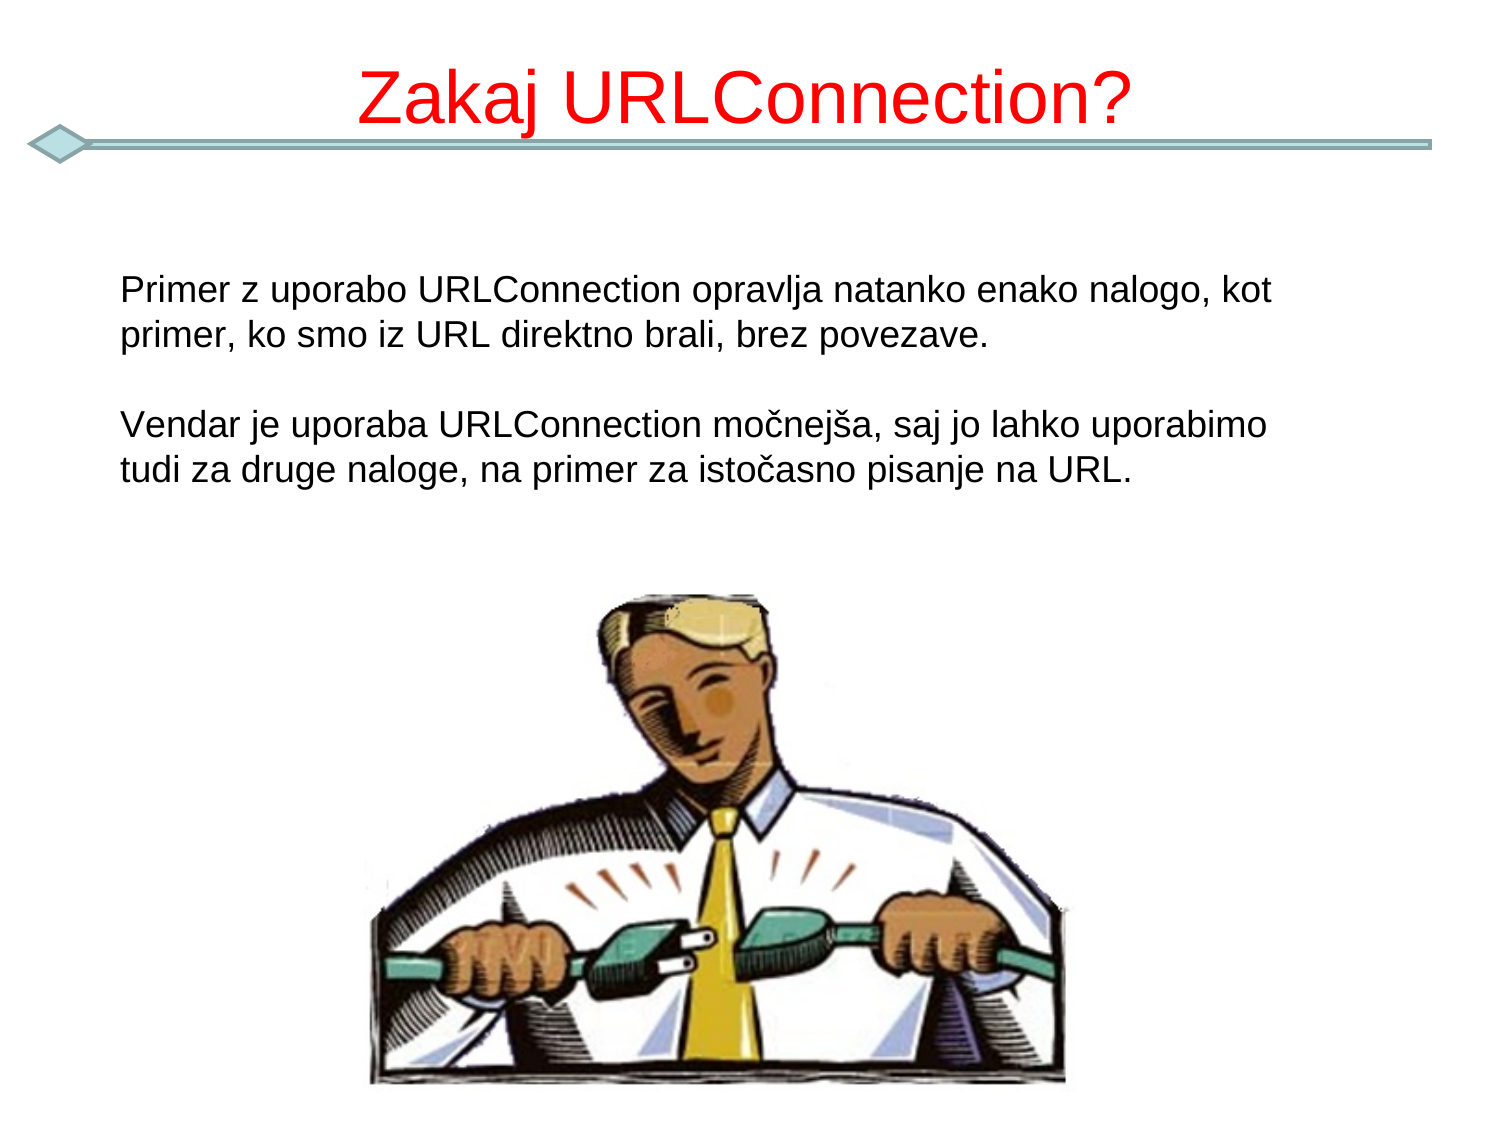

# Zakaj URLConnection?
Primer z uporabo URLConnection opravlja natanko enako nalogo, kot primer, ko smo iz URL direktno brali, brez povezave.
Vendar je uporaba URLConnection močnejša, saj jo lahko uporabimo tudi za druge naloge, na primer za istočasno pisanje na URL.